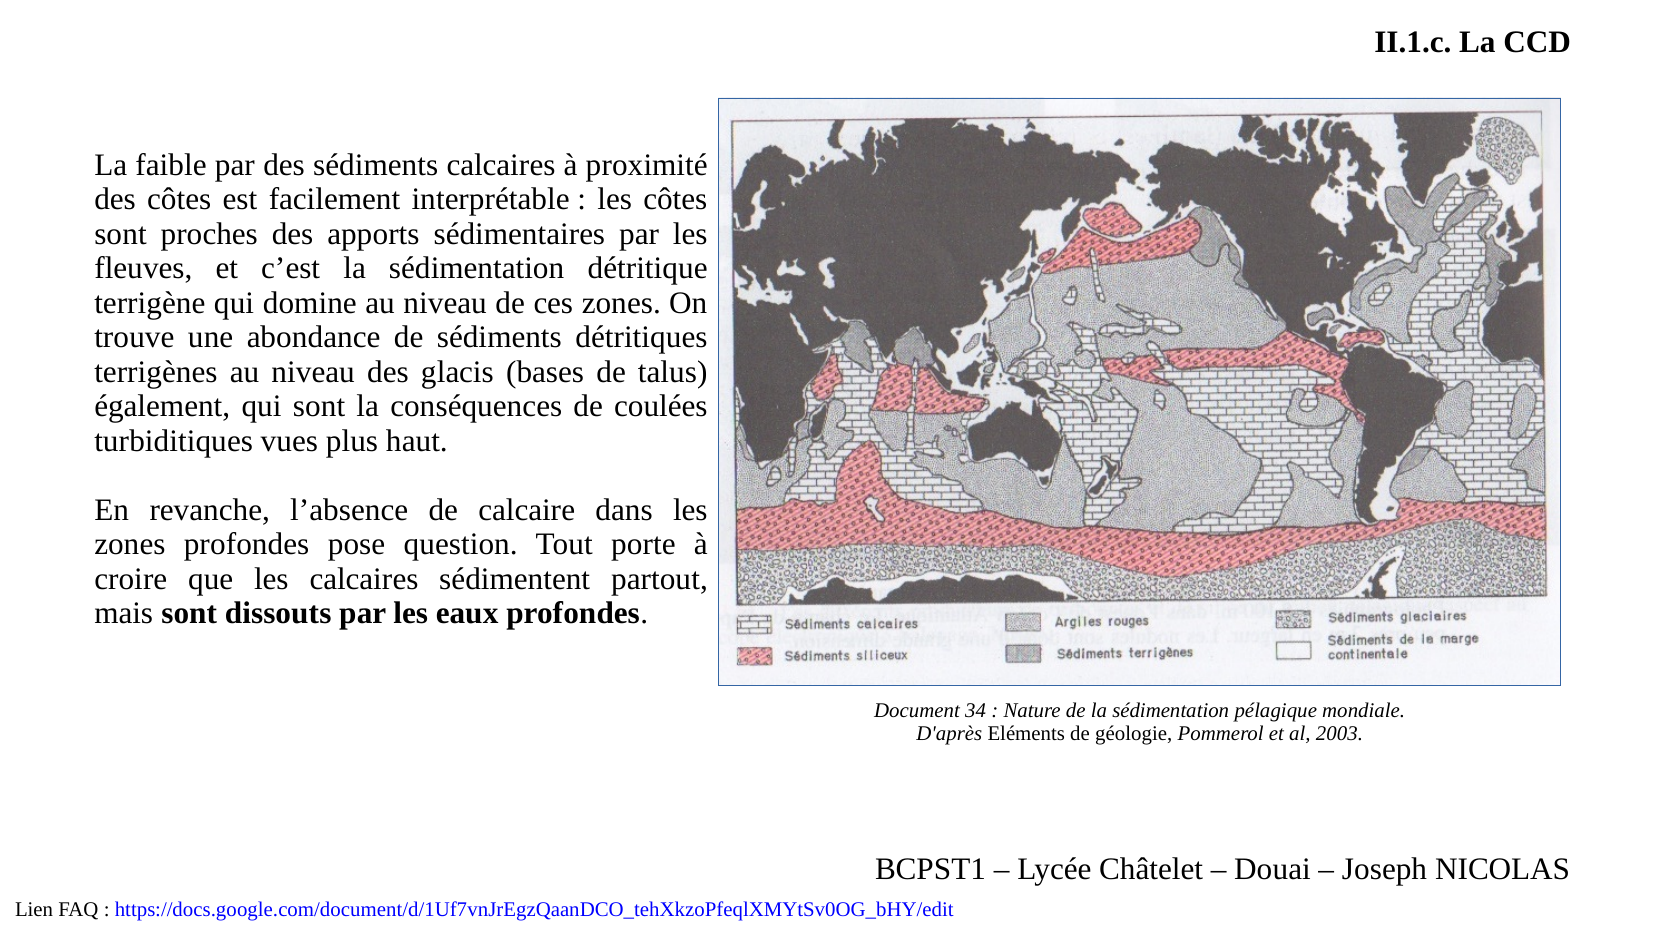

II.1.c. La CCD
La faible par des sédiments calcaires à proximité des côtes est facilement interprétable : les côtes sont proches des apports sédimentaires par les fleuves, et c’est la sédimentation détritique terrigène qui domine au niveau de ces zones. On trouve une abondance de sédiments détritiques terrigènes au niveau des glacis (bases de talus) également, qui sont la conséquences de coulées turbiditiques vues plus haut.
En revanche, l’absence de calcaire dans les zones profondes pose question. Tout porte à croire que les calcaires sédimentent partout, mais sont dissouts par les eaux profondes.
Document 34 : Nature de la sédimentation pélagique mondiale. D'après Eléments de géologie, Pommerol et al, 2003.
BCPST1 – Lycée Châtelet – Douai – Joseph NICOLAS
Lien FAQ : https://docs.google.com/document/d/1Uf7vnJrEgzQaanDCO_tehXkzoPfeqlXMYtSv0OG_bHY/edit